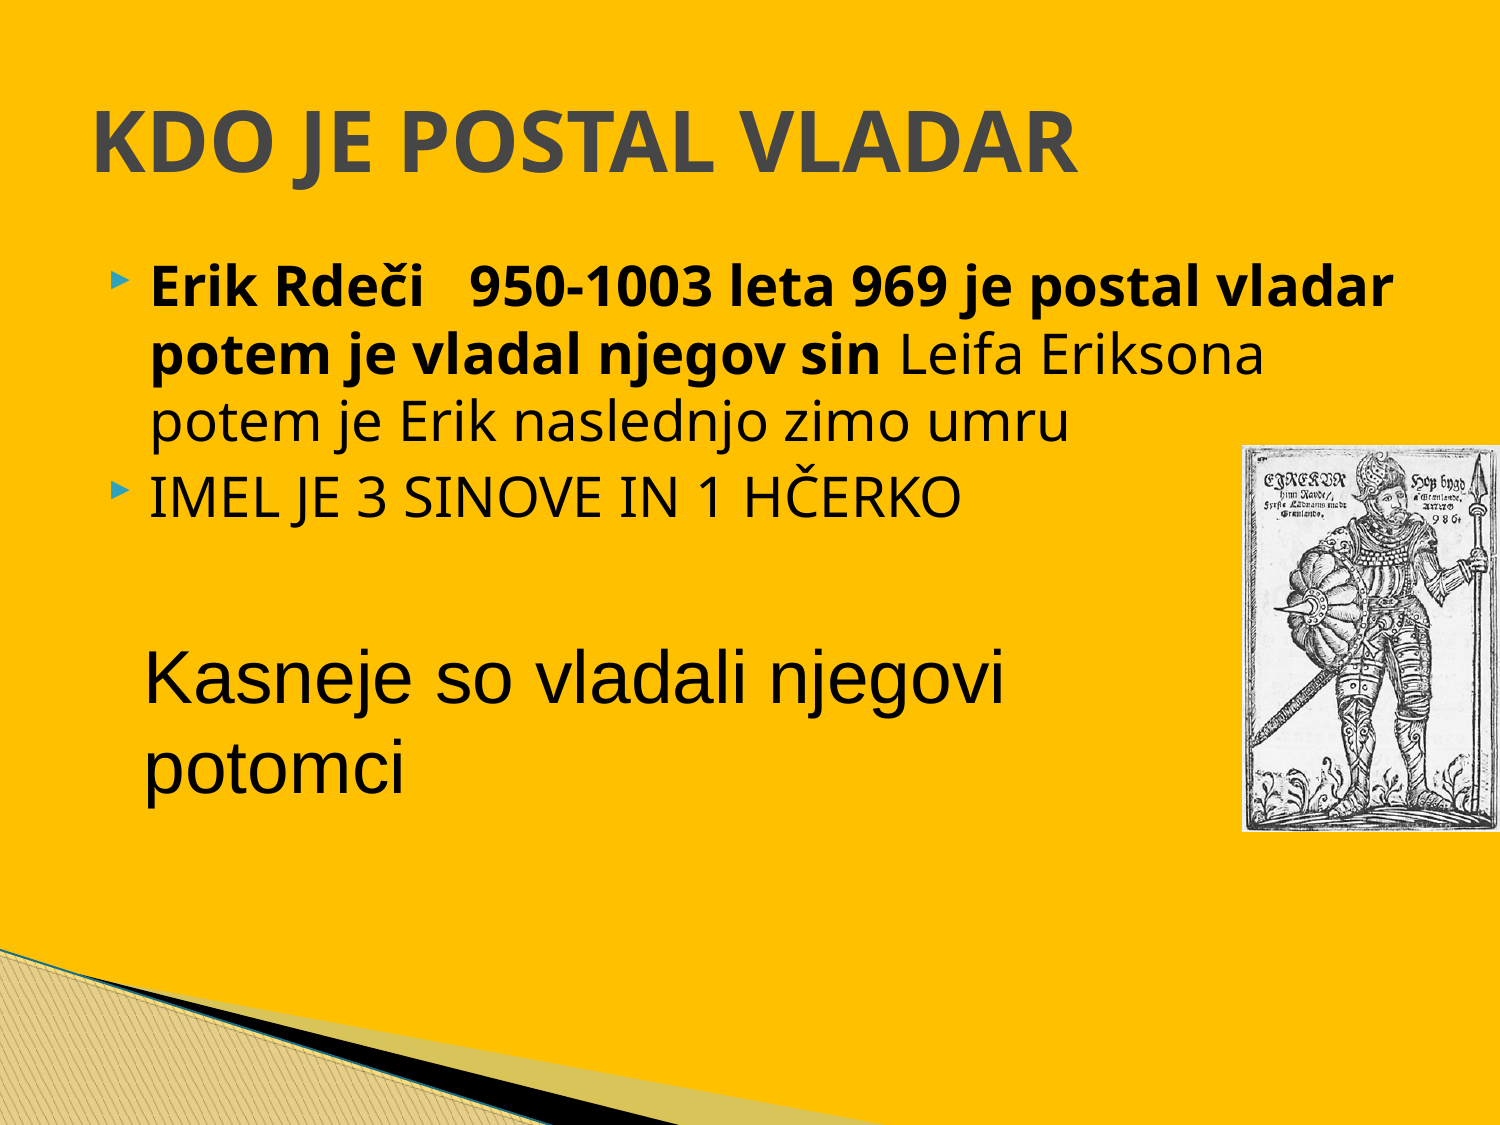

KDO JE POSTAL VLADAR
# Erik Rdeči 950-1003 leta 969 je postal vladar potem je vladal njegov sin Leifa Eriksona potem je Erik naslednjo zimo umru
IMEL JE 3 SINOVE IN 1 HČERKO
Kasneje so vladali njegovi potomci